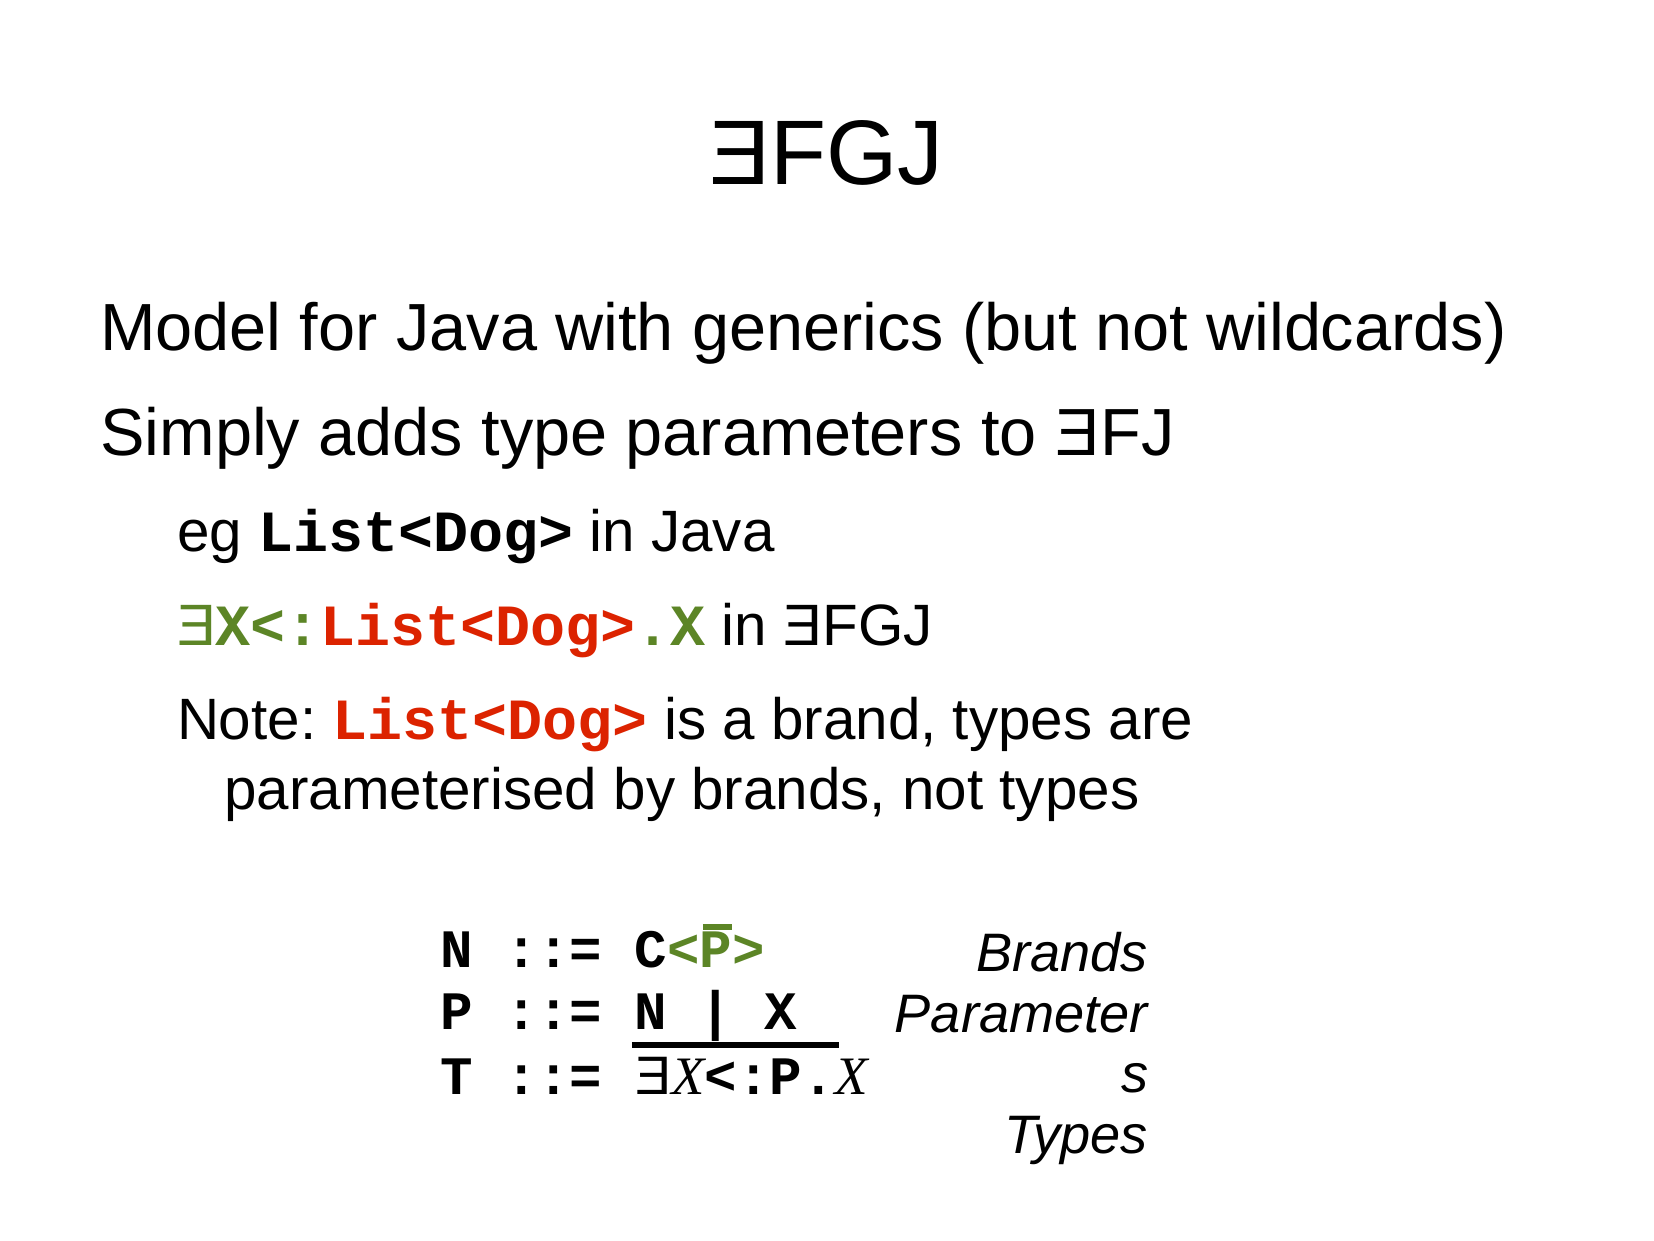

# ƎFGJ
Model for Java with generics (but not wildcards)
Simply adds type parameters to ƎFJ
eg List<Dog> in Java
ƎX<:List<Dog>.X in ƎFGJ
Note: List<Dog> is a brand, types are parameterised by brands, not types
N ::= C<P>
P ::= N | X
T ::= ƎX<:P.X
Brands
Parameters
Types